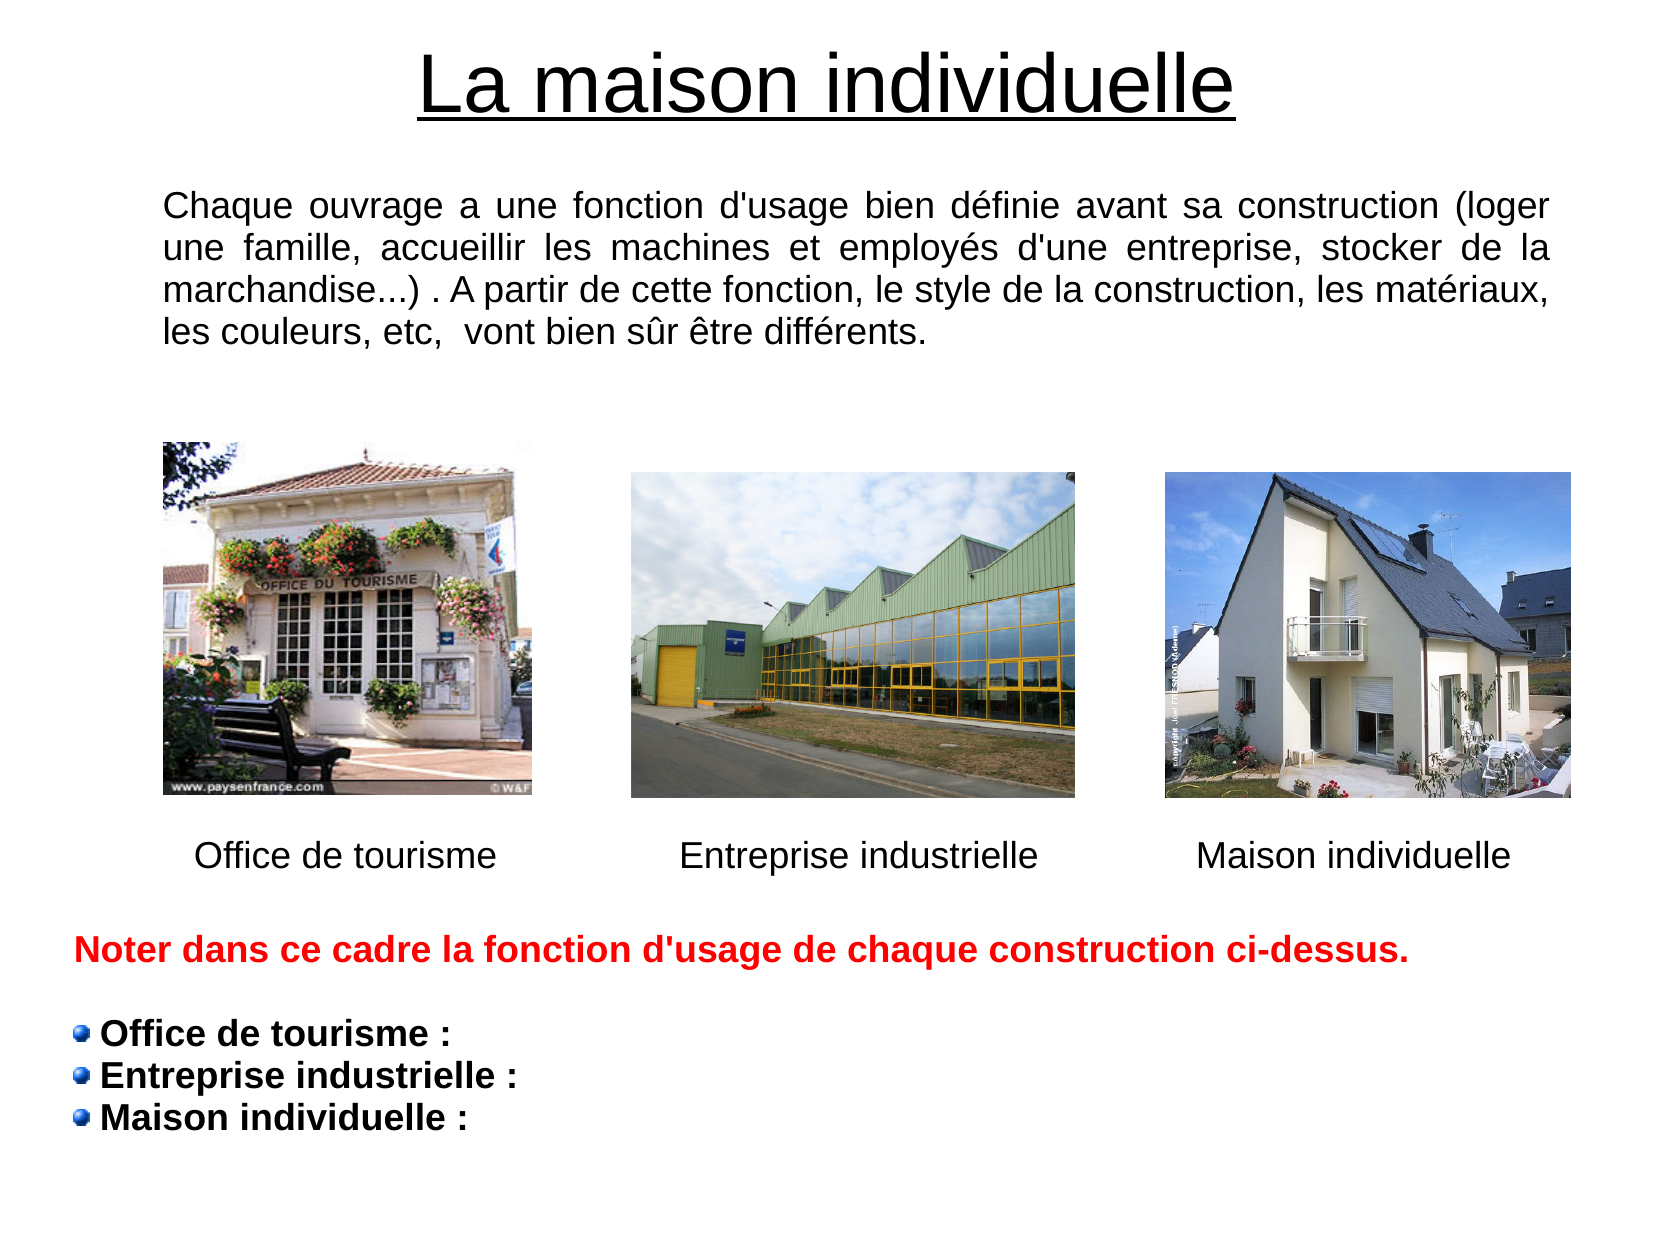

La maison individuelle
Chaque ouvrage a une fonction d'usage bien définie avant sa construction (loger une famille, accueillir les machines et employés d'une entreprise, stocker de la marchandise...) . A partir de cette fonction, le style de la construction, les matériaux, les couleurs, etc, vont bien sûr être différents.
 Office de tourisme			Entreprise industrielle			Maison individuelle
Noter dans ce cadre la fonction d'usage de chaque construction ci-dessus.
 Office de tourisme :
 Entreprise industrielle :
 Maison individuelle :